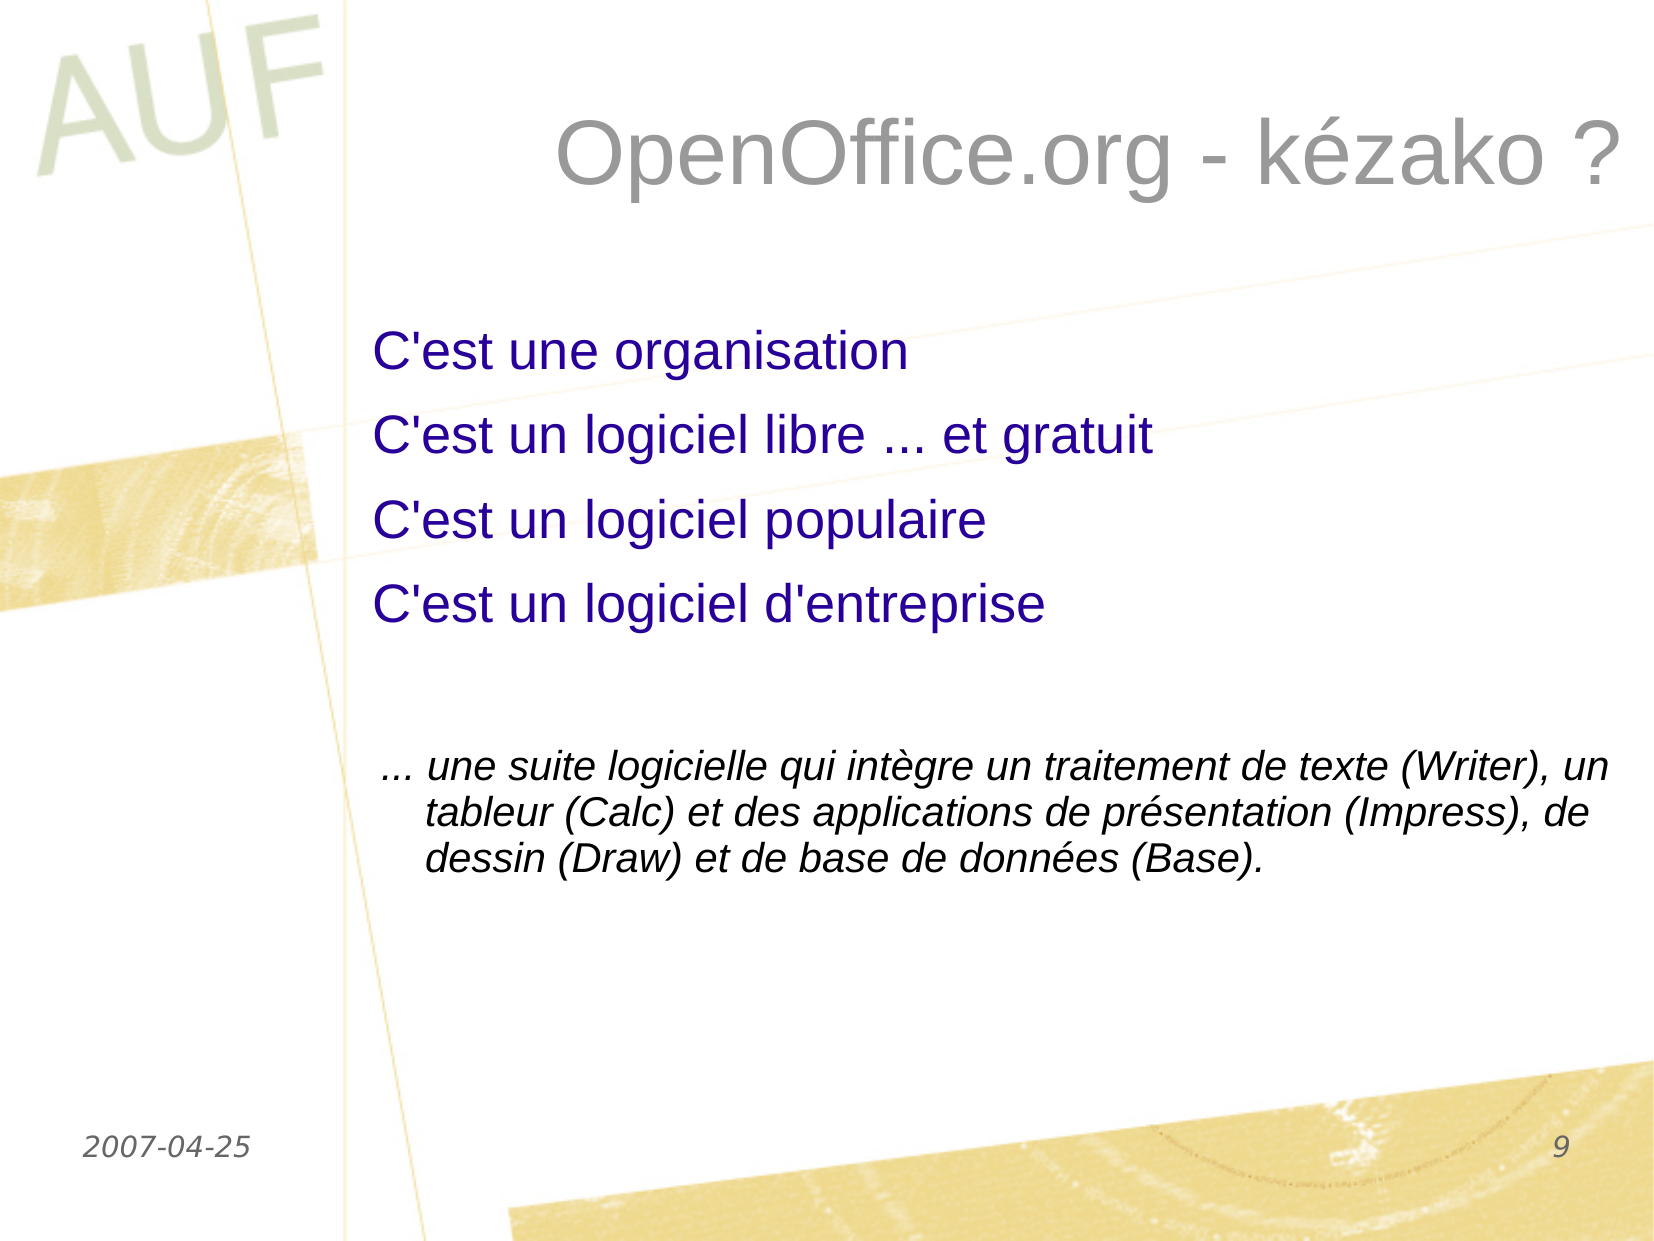

# OpenOffice.org - kézako ?
C'est une organisation
C'est un logiciel libre ... et gratuit
C'est un logiciel populaire
C'est un logiciel d'entreprise
... une suite logicielle qui intègre un traitement de texte (Writer), un tableur (Calc) et des applications de présentation (Impress), de dessin (Draw) et de base de données (Base).
2007-04-25
9